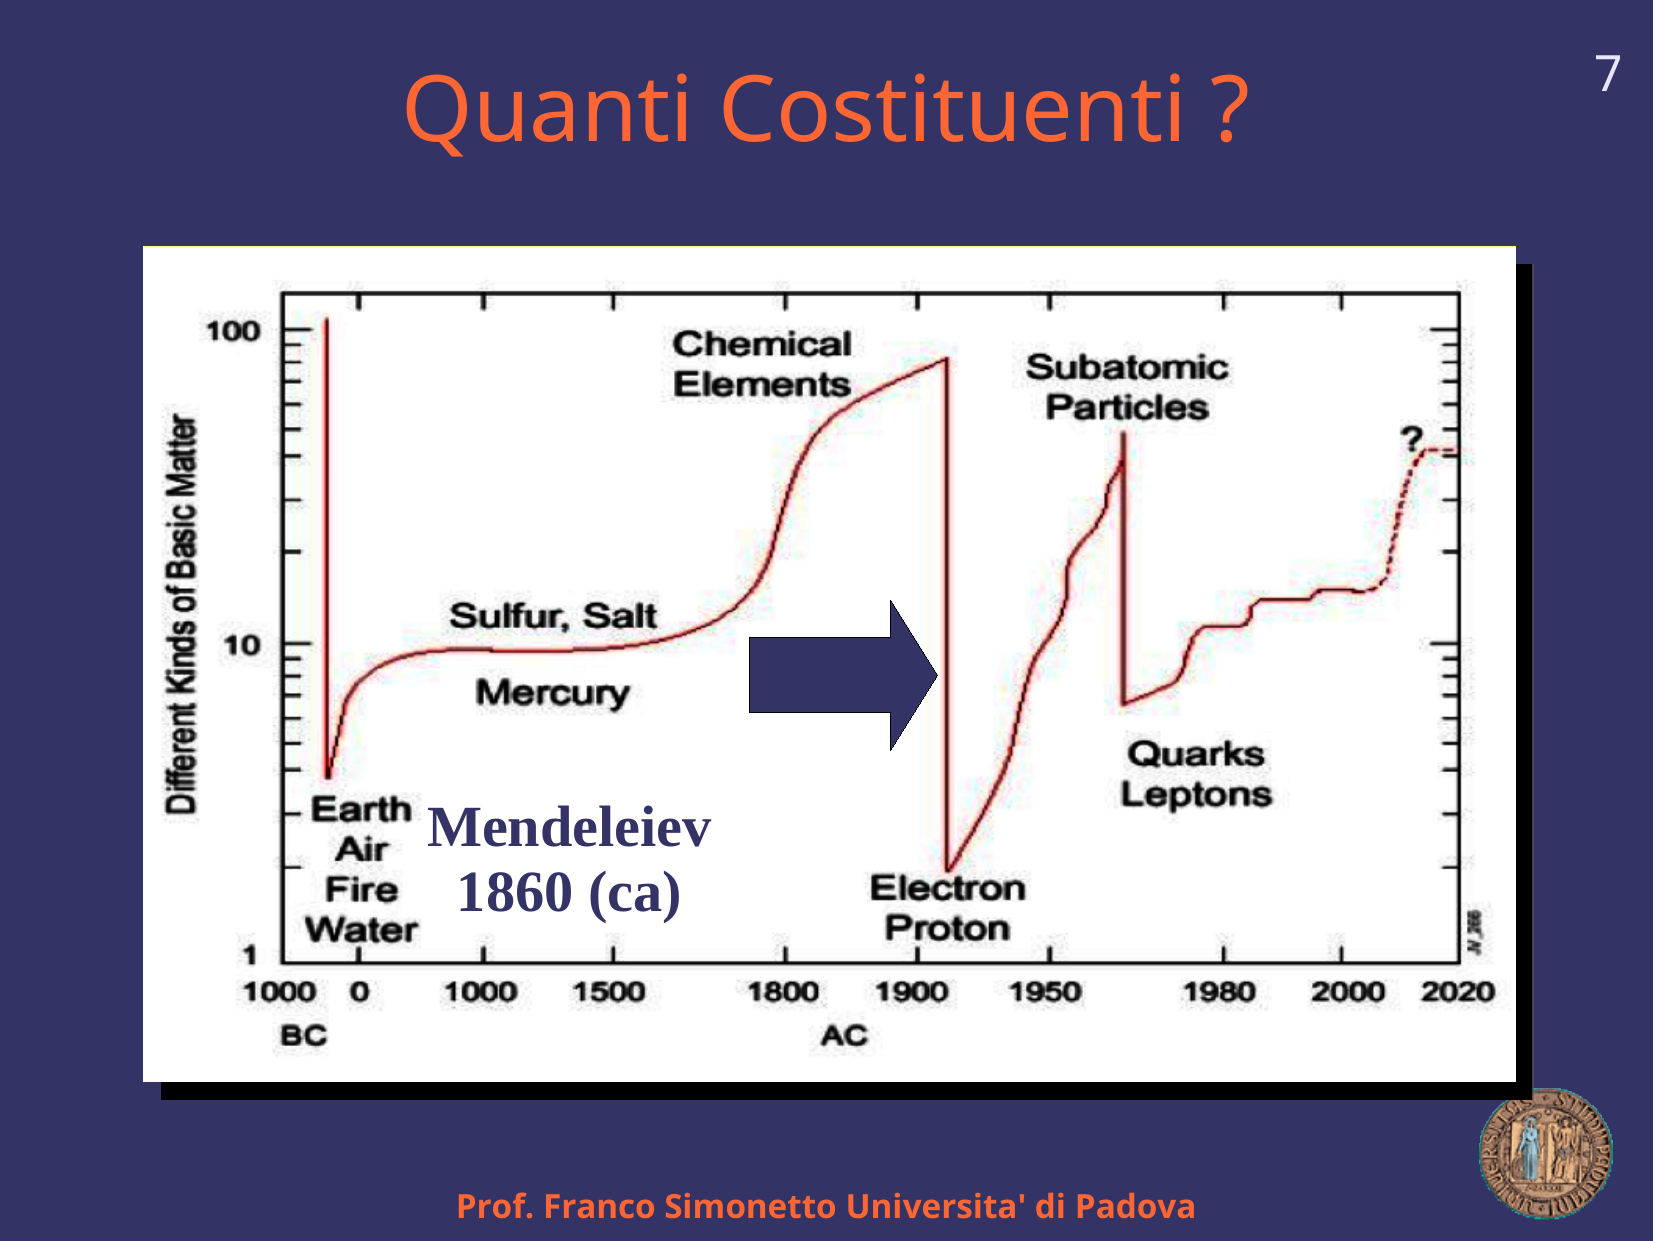

7
# Quanti Costituenti ?
Mendeleiev
1860 (ca)